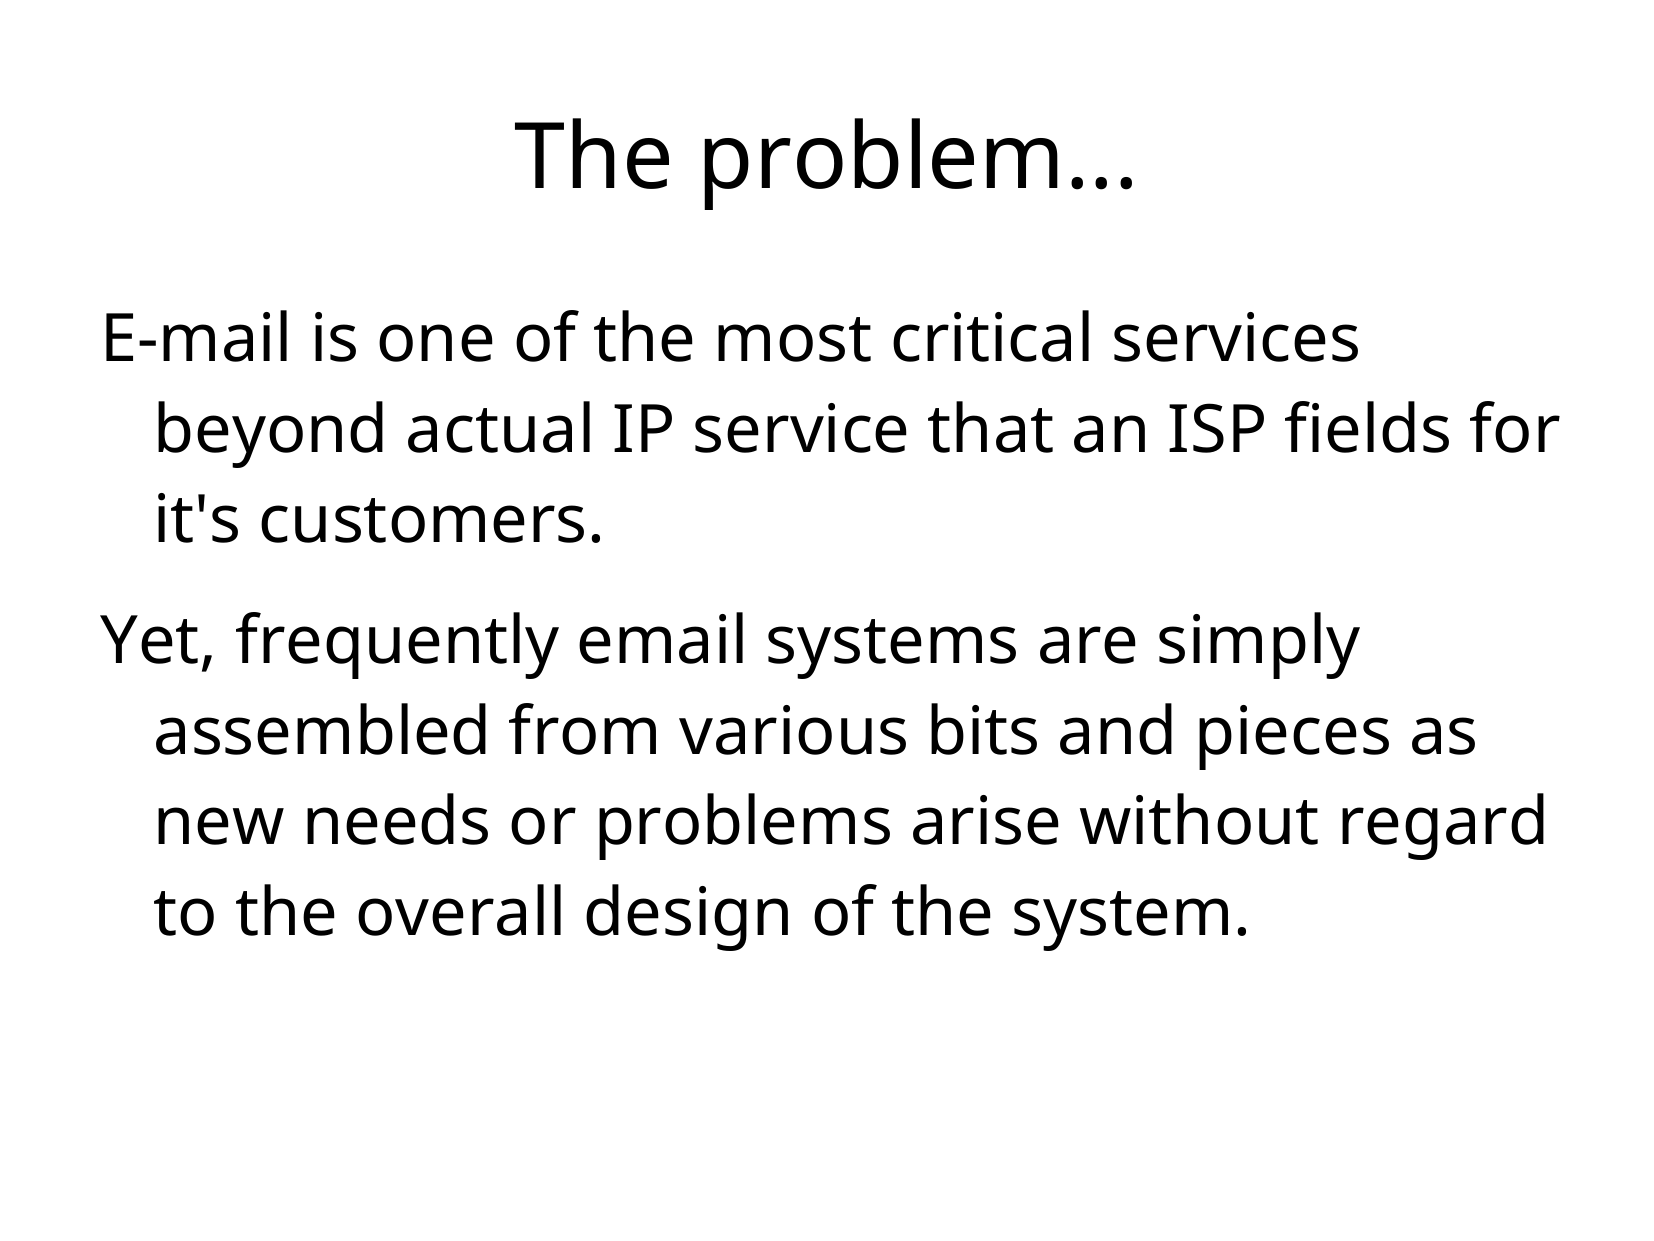

# The problem...
E-mail is one of the most critical services beyond actual IP service that an ISP fields for it's customers.
Yet, frequently email systems are simply assembled from various bits and pieces as new needs or problems arise without regard to the overall design of the system.